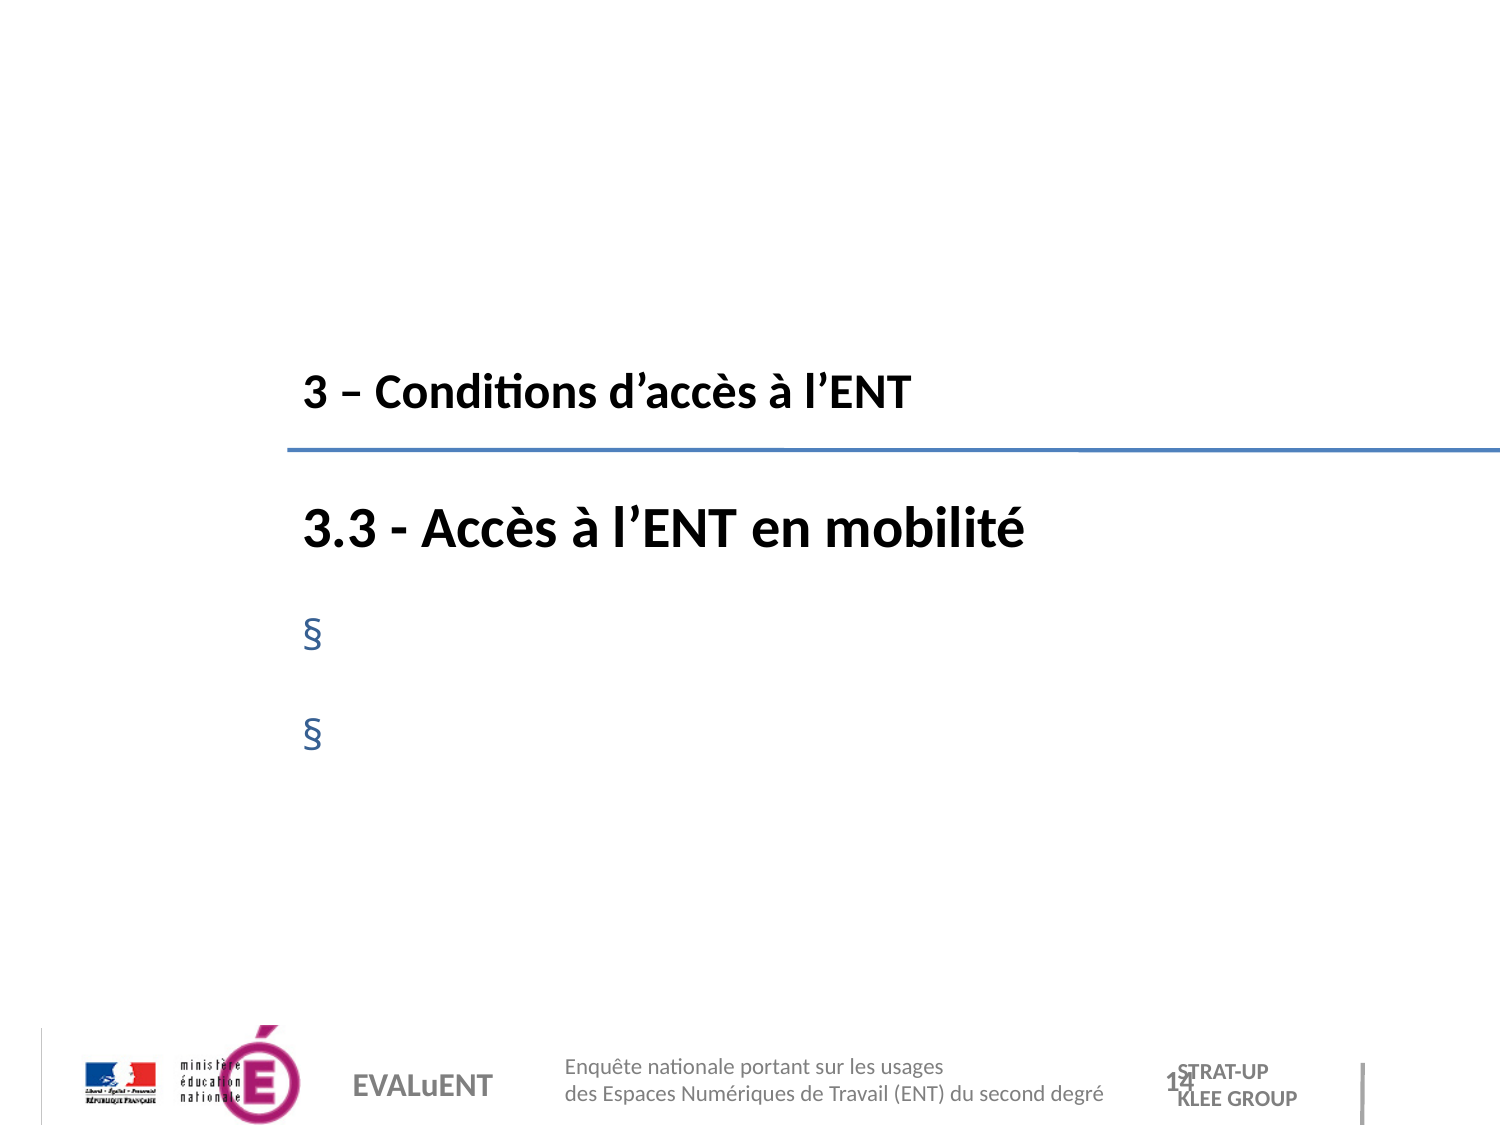

3 – Conditions d’accès à l’ENT
3.3 - Accès à l’ENT en mobilité